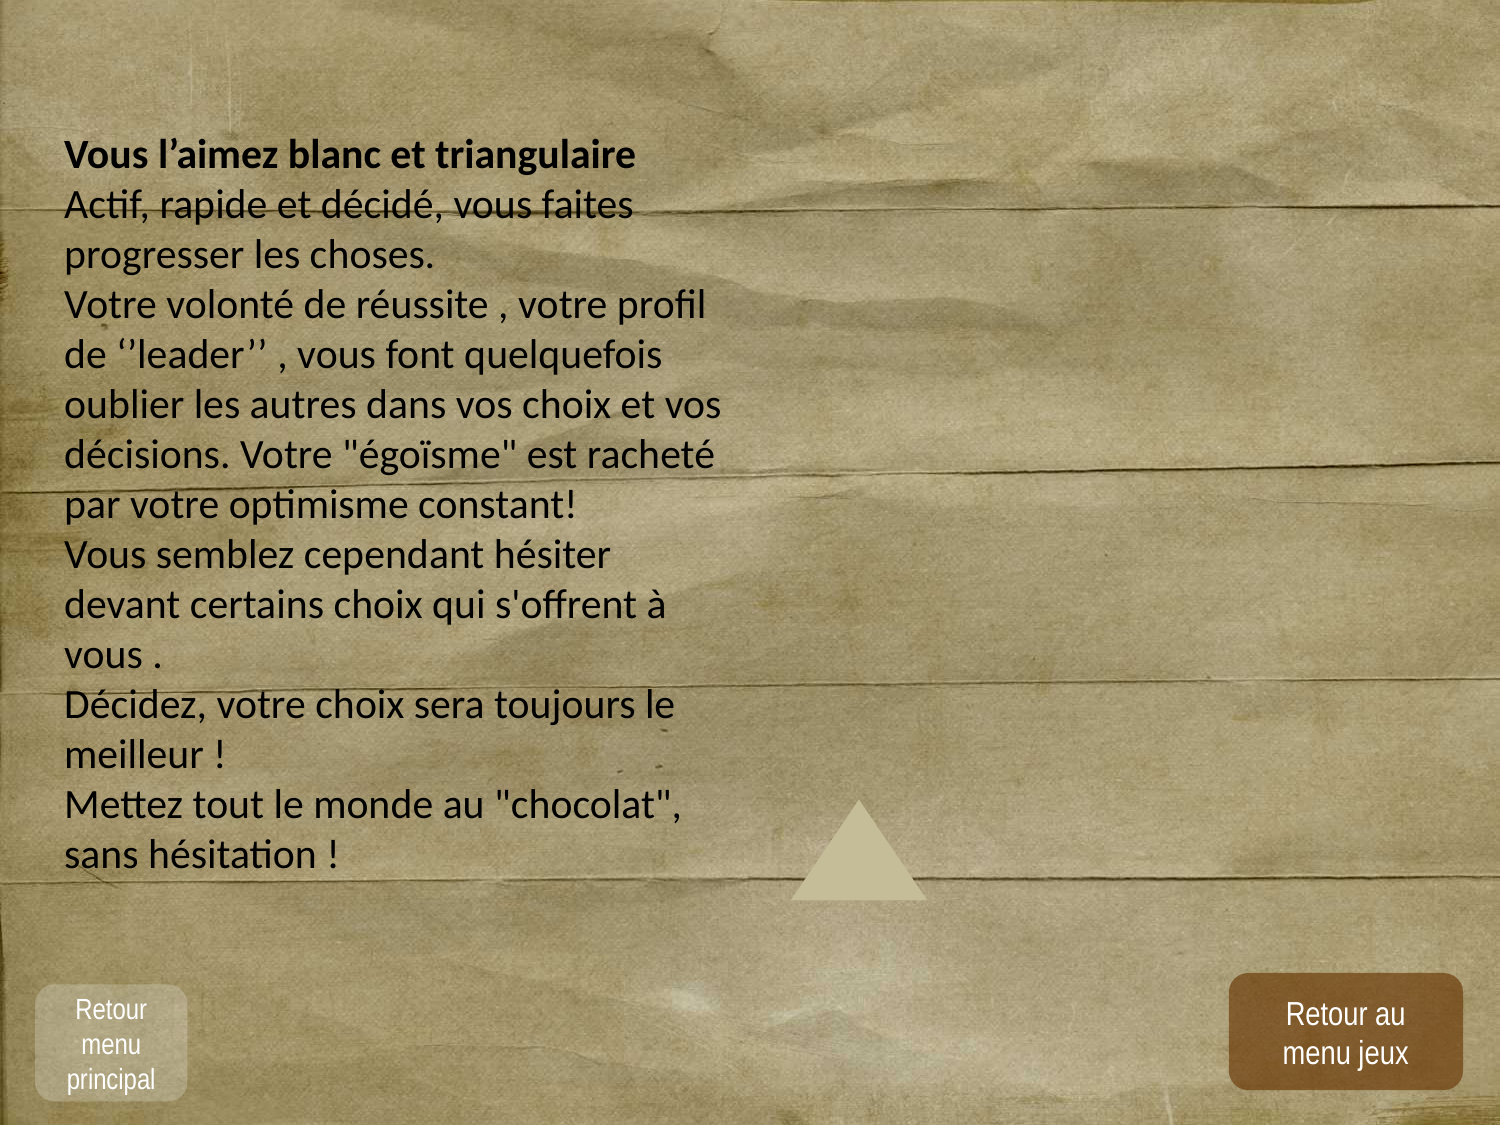

Vous l’aimez blanc et triangulaire
Actif, rapide et décidé, vous faites progresser les choses.
Votre volonté de réussite , votre profil de ‘’leader’’ , vous font quelquefois oublier les autres dans vos choix et vos décisions. Votre "égoïsme" est racheté par votre optimisme constant!
Vous semblez cependant hésiter devant certains choix qui s'offrent à vous .
Décidez, votre choix sera toujours le meilleur !
Mettez tout le monde au "chocolat", sans hésitation !
Retour au menu jeux
Retour menu
principal